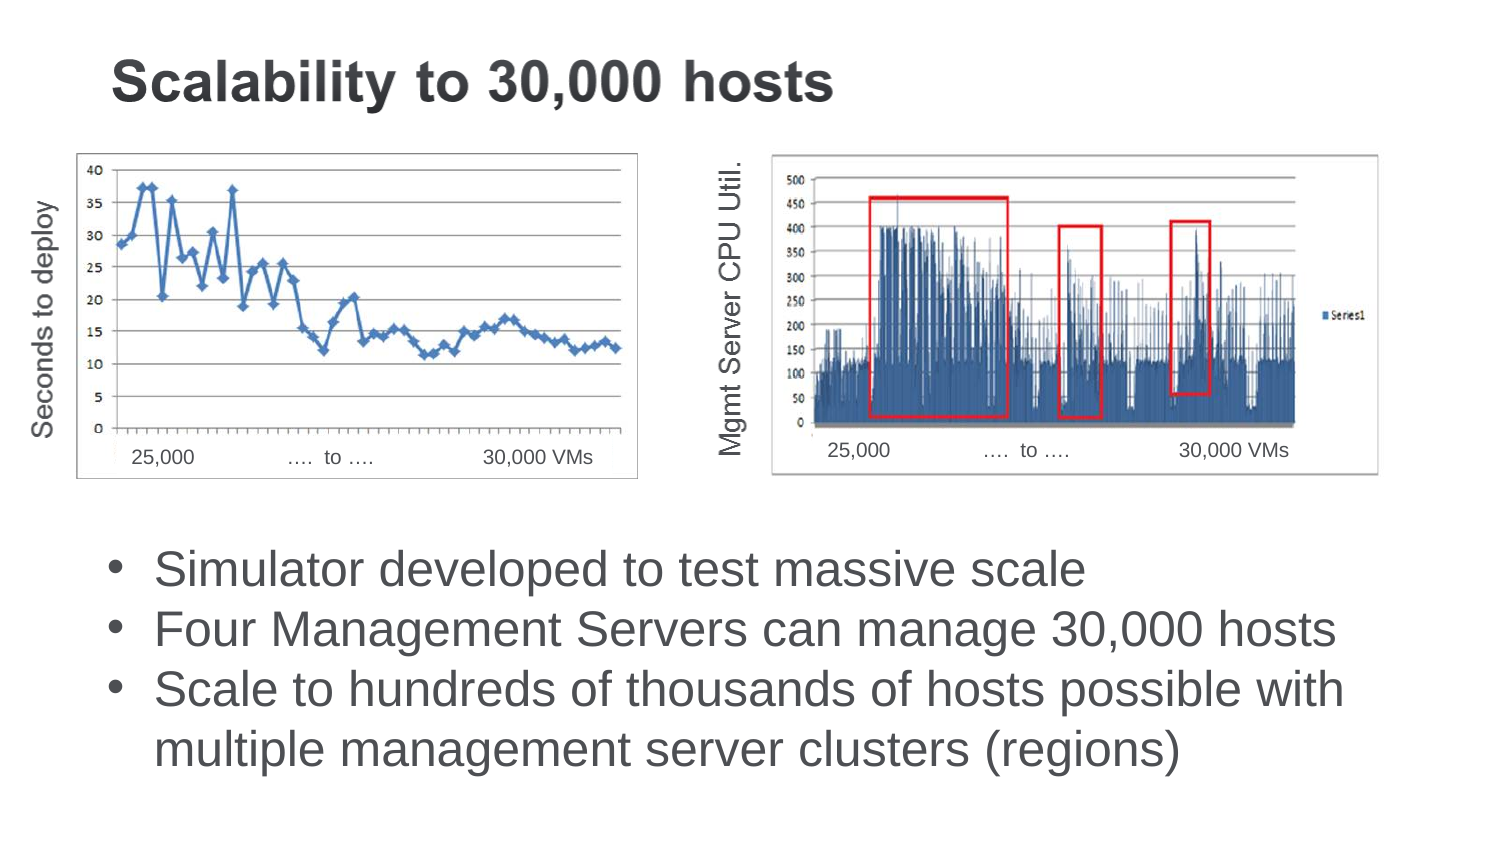

25,000 …. to …. 30,000 VMs
25,000 …. to …. 30,000 VMs
Simulator developed to test massive scale
Four Management Servers can manage 30,000 hosts
Scale to hundreds of thousands of hosts possible with multiple management server clusters (regions)